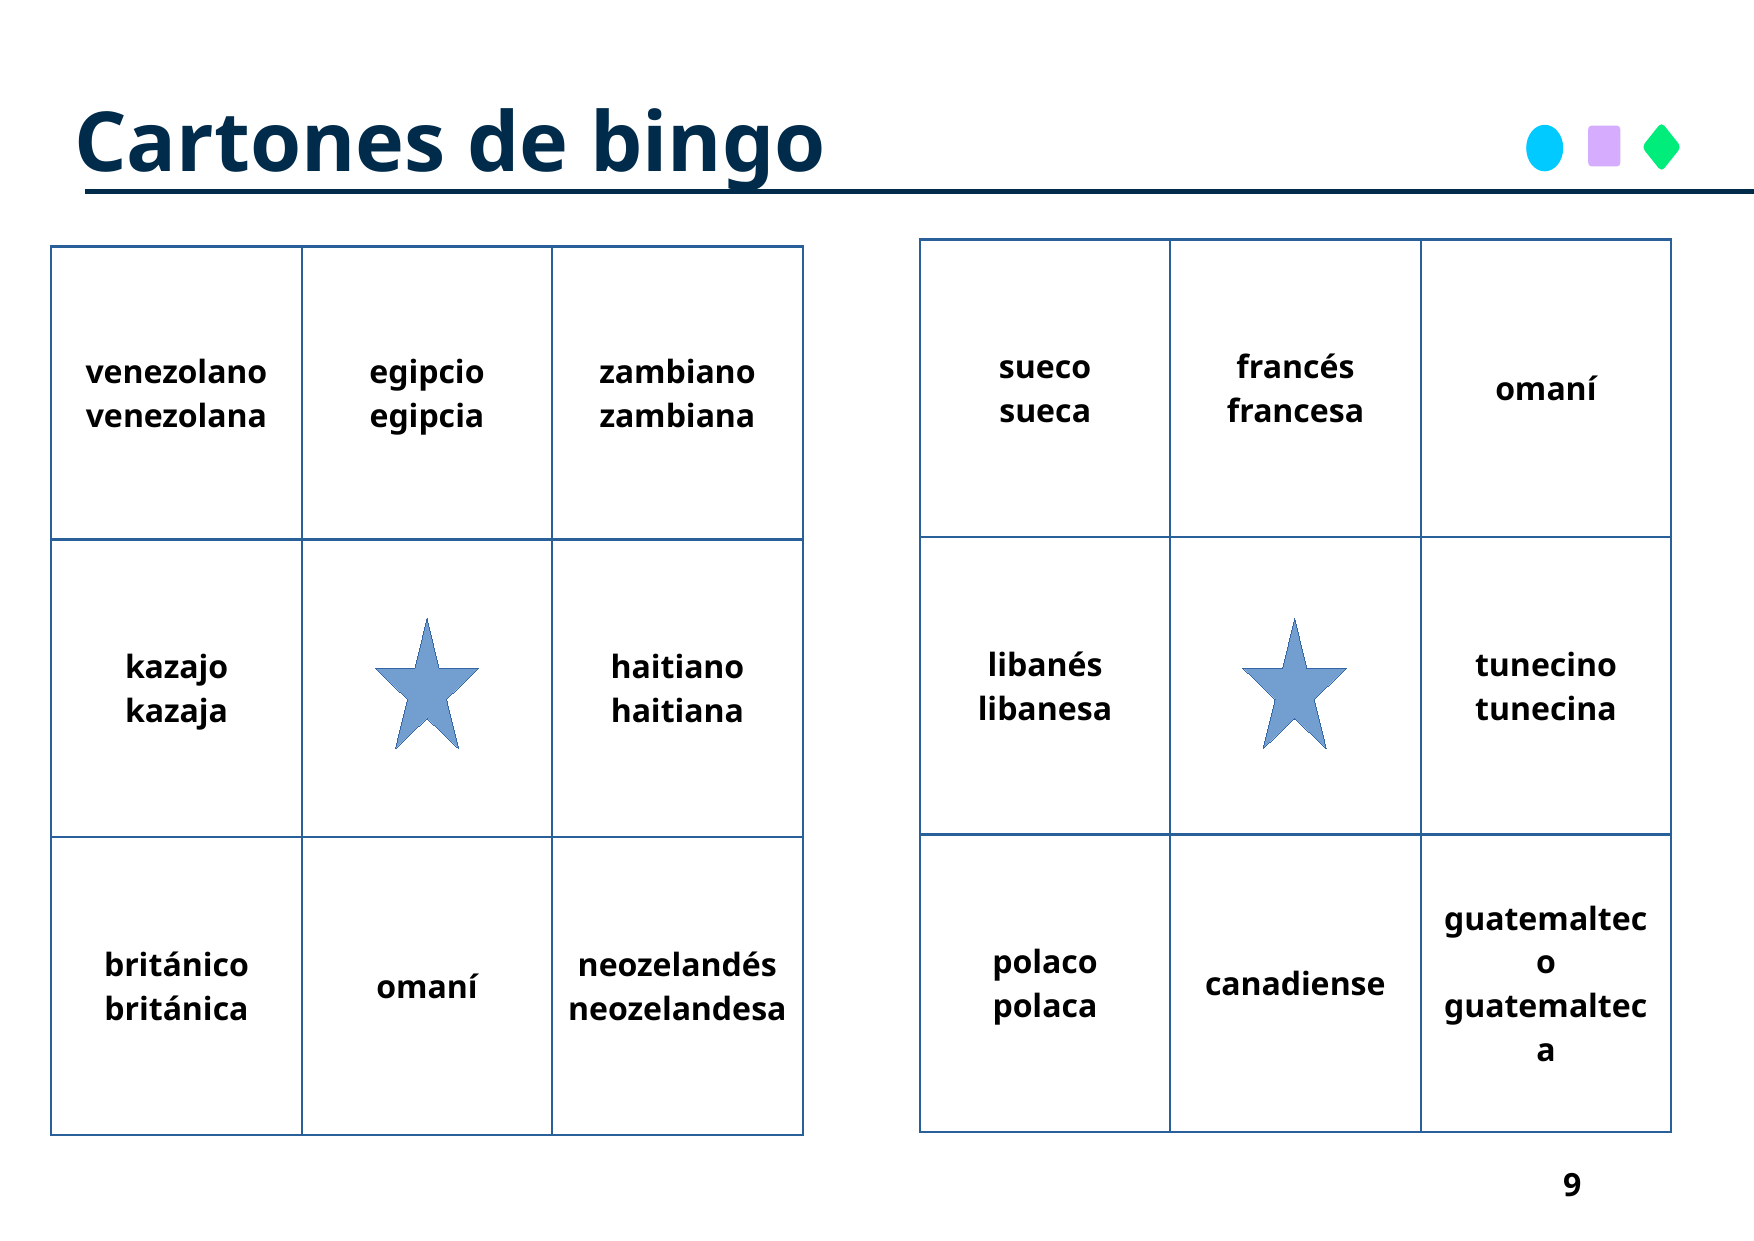

# Cartones de bingo
| sueco sueca | francés francesa | omaní |
| --- | --- | --- |
| libanés libanesa | | tunecino tunecina |
| polaco polaca | canadiense | guatemalteco guatemalteca |
| venezolano venezolana | egipcio egipcia | zambiano zambiana |
| --- | --- | --- |
| kazajo kazaja | | haitiano haitiana |
| británico británica | omaní | neozelandés neozelandesa |